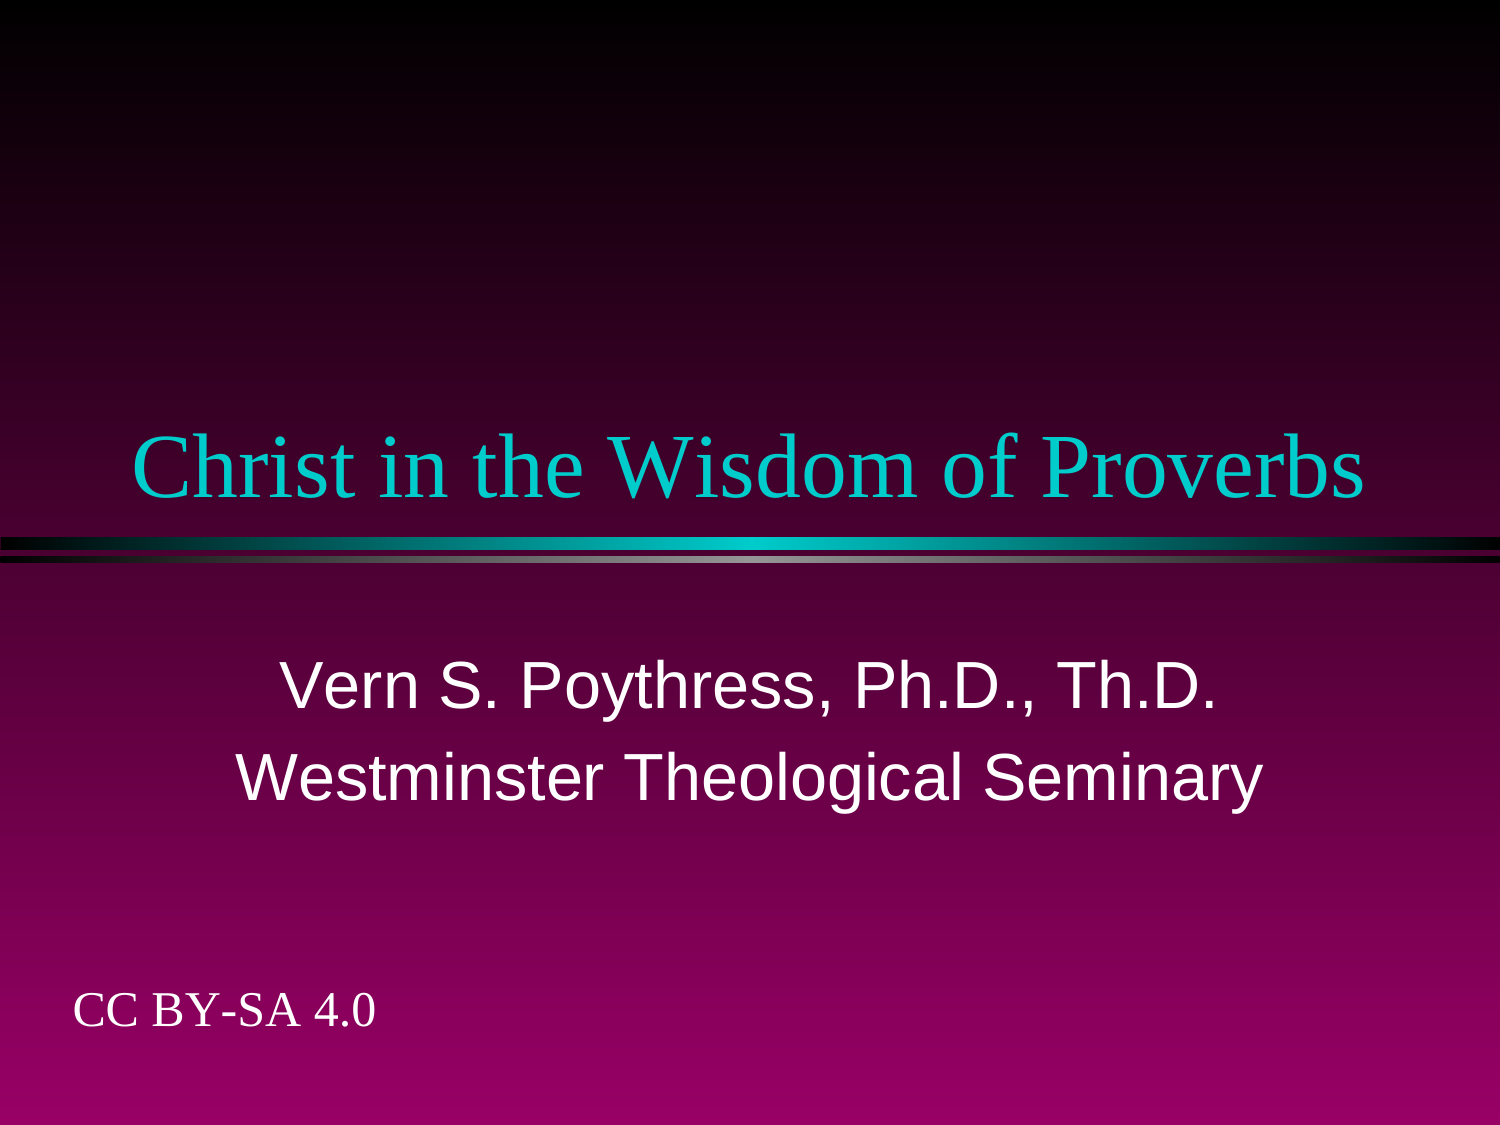

# Christ in the Wisdom of Proverbs
Vern S. Poythress, Ph.D., Th.D.
Westminster Theological Seminary
CC BY-SA 4.0